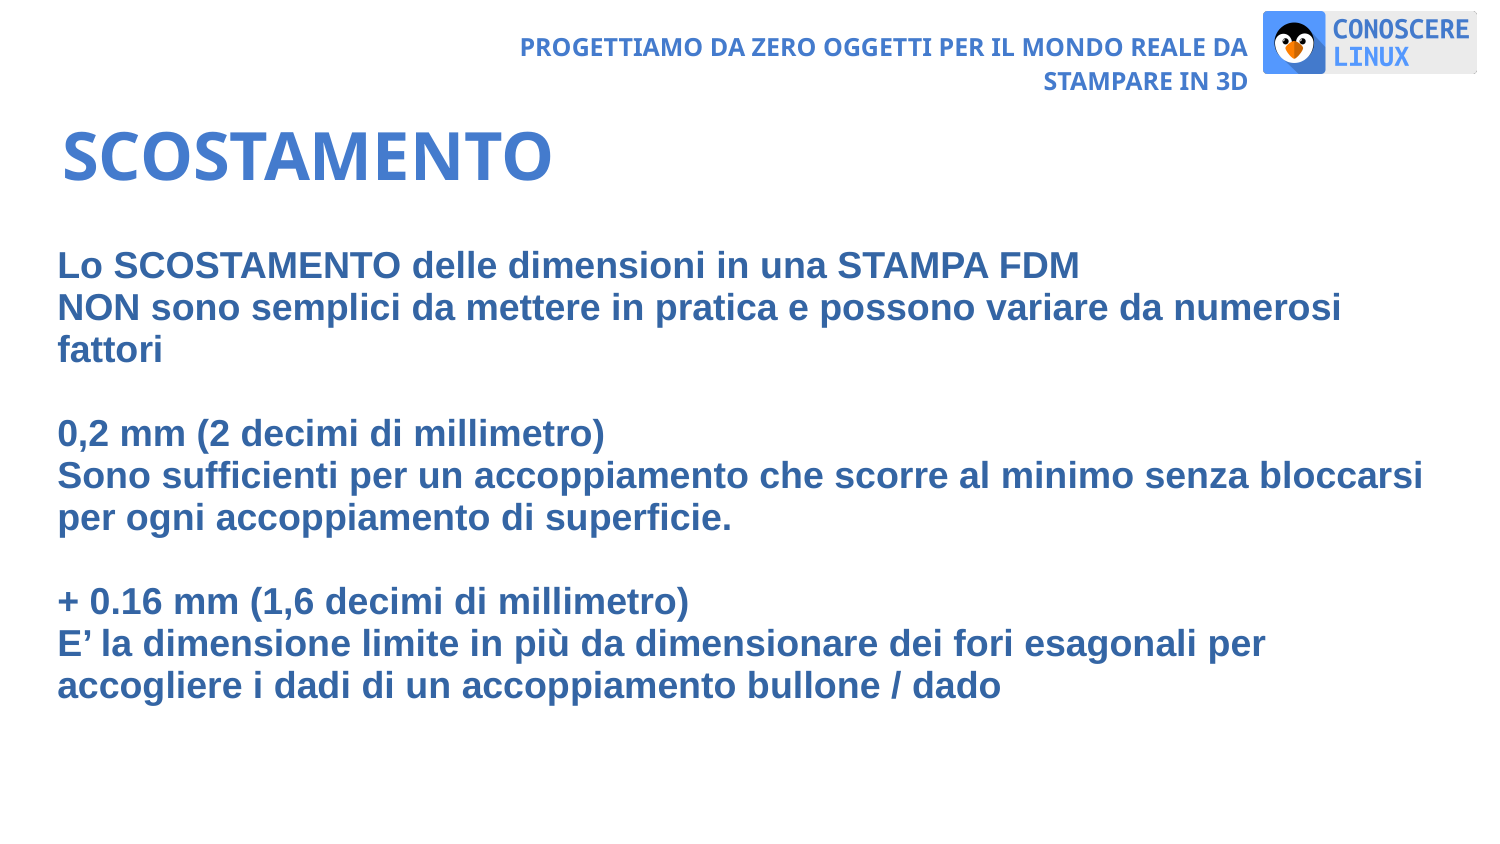

PROGETTIAMO DA ZERO OGGETTI PER IL MONDO REALE DA STAMPARE IN 3D
SCOSTAMENTO
Lo SCOSTAMENTO delle dimensioni in una STAMPA FDM
NON sono semplici da mettere in pratica e possono variare da numerosi fattori
0,2 mm (2 decimi di millimetro)
Sono sufficienti per un accoppiamento che scorre al minimo senza bloccarsi per ogni accoppiamento di superficie.
+ 0.16 mm (1,6 decimi di millimetro)
E’ la dimensione limite in più da dimensionare dei fori esagonali per accogliere i dadi di un accoppiamento bullone / dado